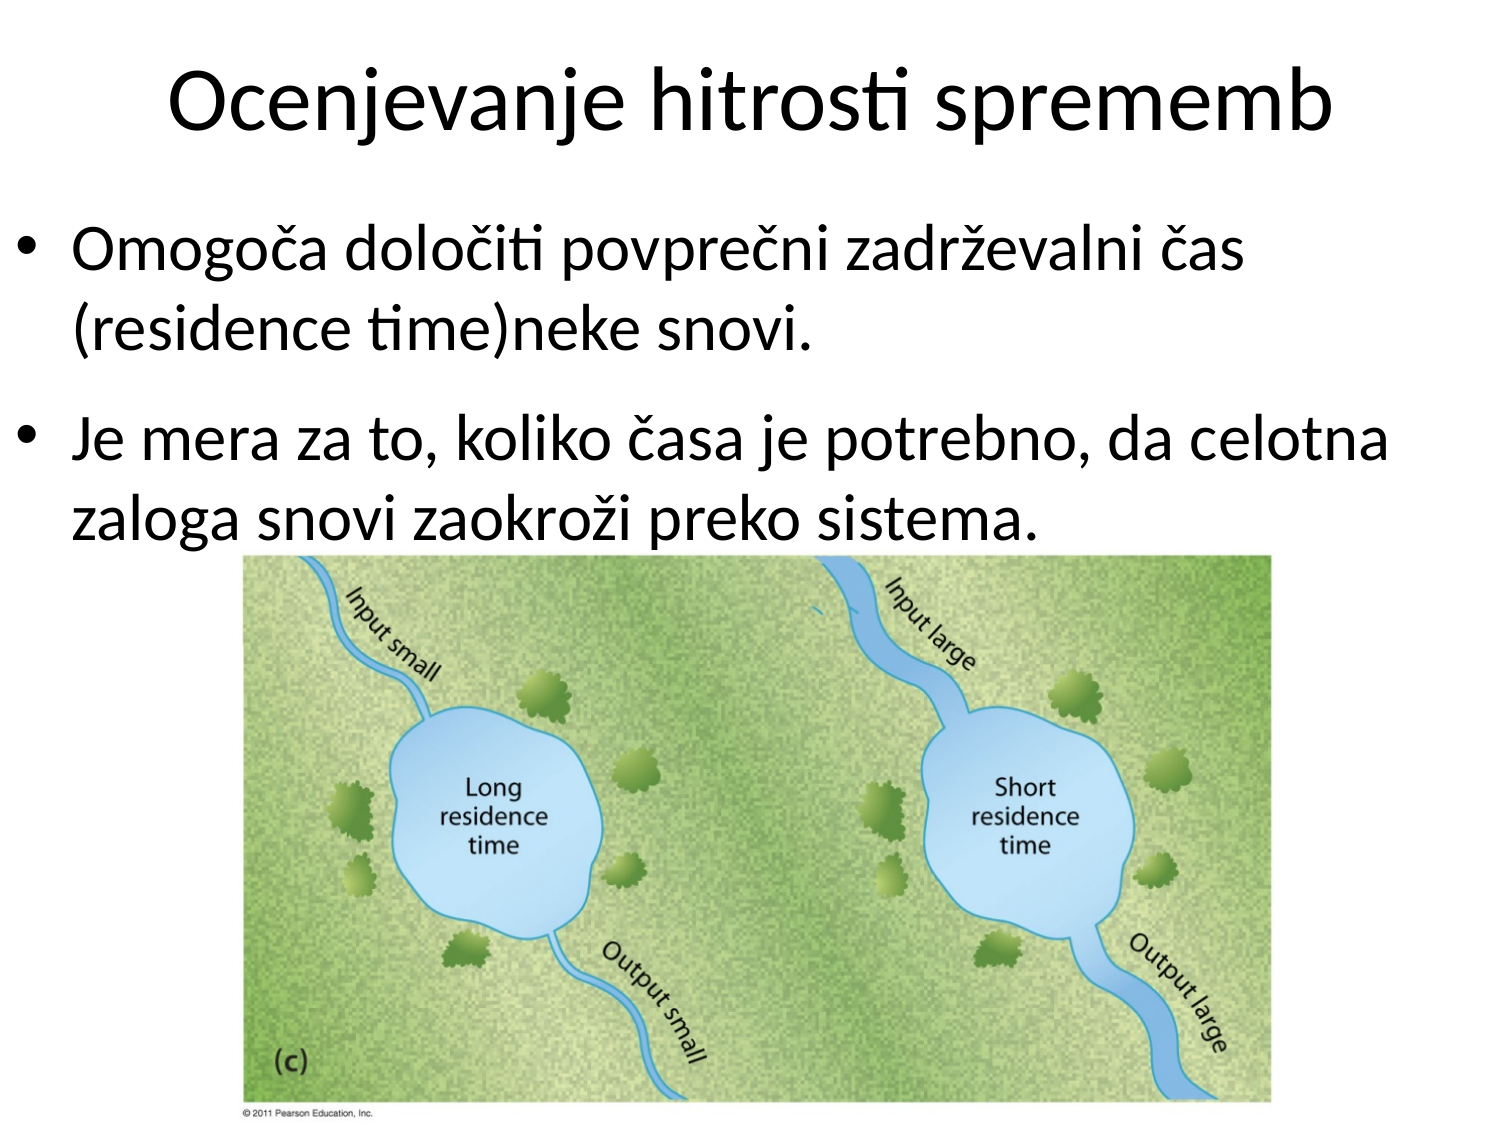

# Ocenjevanje hitrosti sprememb
Omogoča določiti povprečni zadrževalni čas (residence time)neke snovi.
Je mera za to, koliko časa je potrebno, da celotna zaloga snovi zaokroži preko sistema.